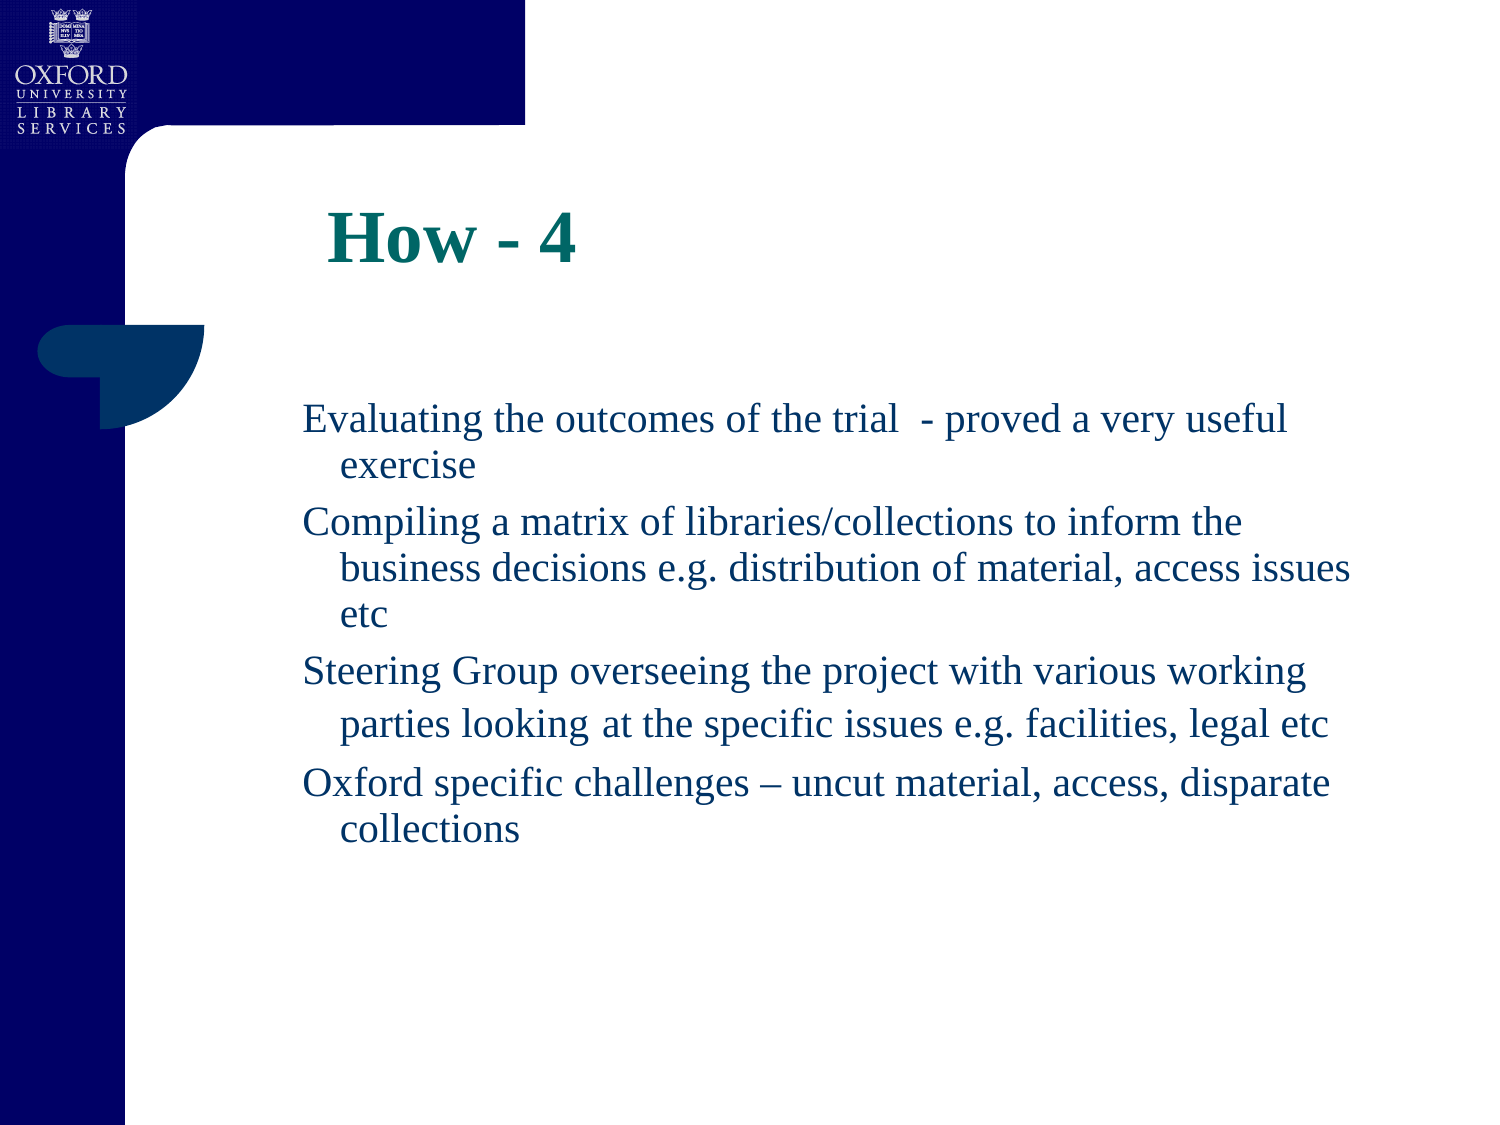

# How - 4
Evaluating the outcomes of the trial - proved a very useful exercise
Compiling a matrix of libraries/collections to inform the business decisions e.g. distribution of material, access issues etc
Steering Group overseeing the project with various working parties looking at the specific issues e.g. facilities, legal etc
Oxford specific challenges – uncut material, access, disparate collections